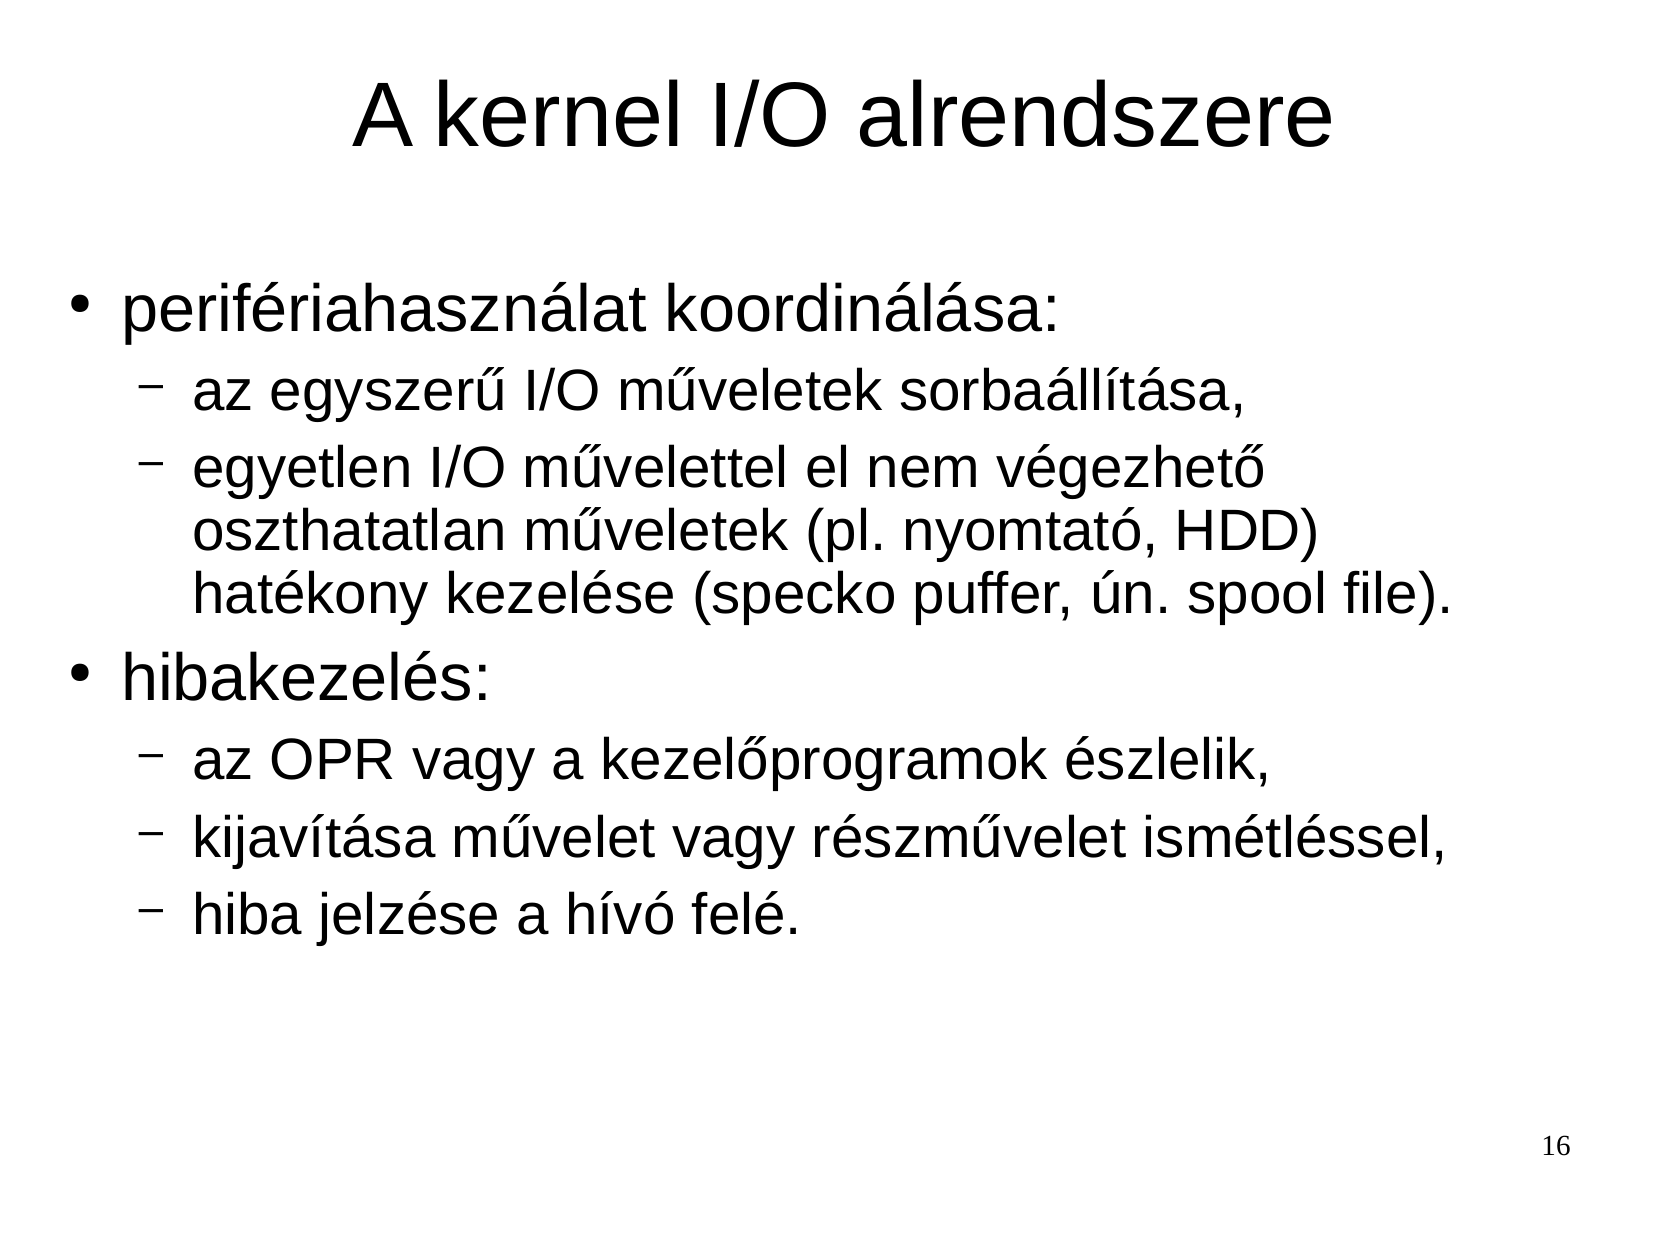

# A kernel I/O alrendszere
perifériahasználat koordinálása:
az egyszerű I/O műveletek sorbaállítása,
egyetlen I/O művelettel el nem végezhető oszthatatlan műveletek (pl. nyomtató, HDD) hatékony kezelése (specko puffer, ún. spool file).
hibakezelés:
az OPR vagy a kezelőprogramok észlelik,
kijavítása művelet vagy részművelet ismétléssel,
hiba jelzése a hívó felé.
16